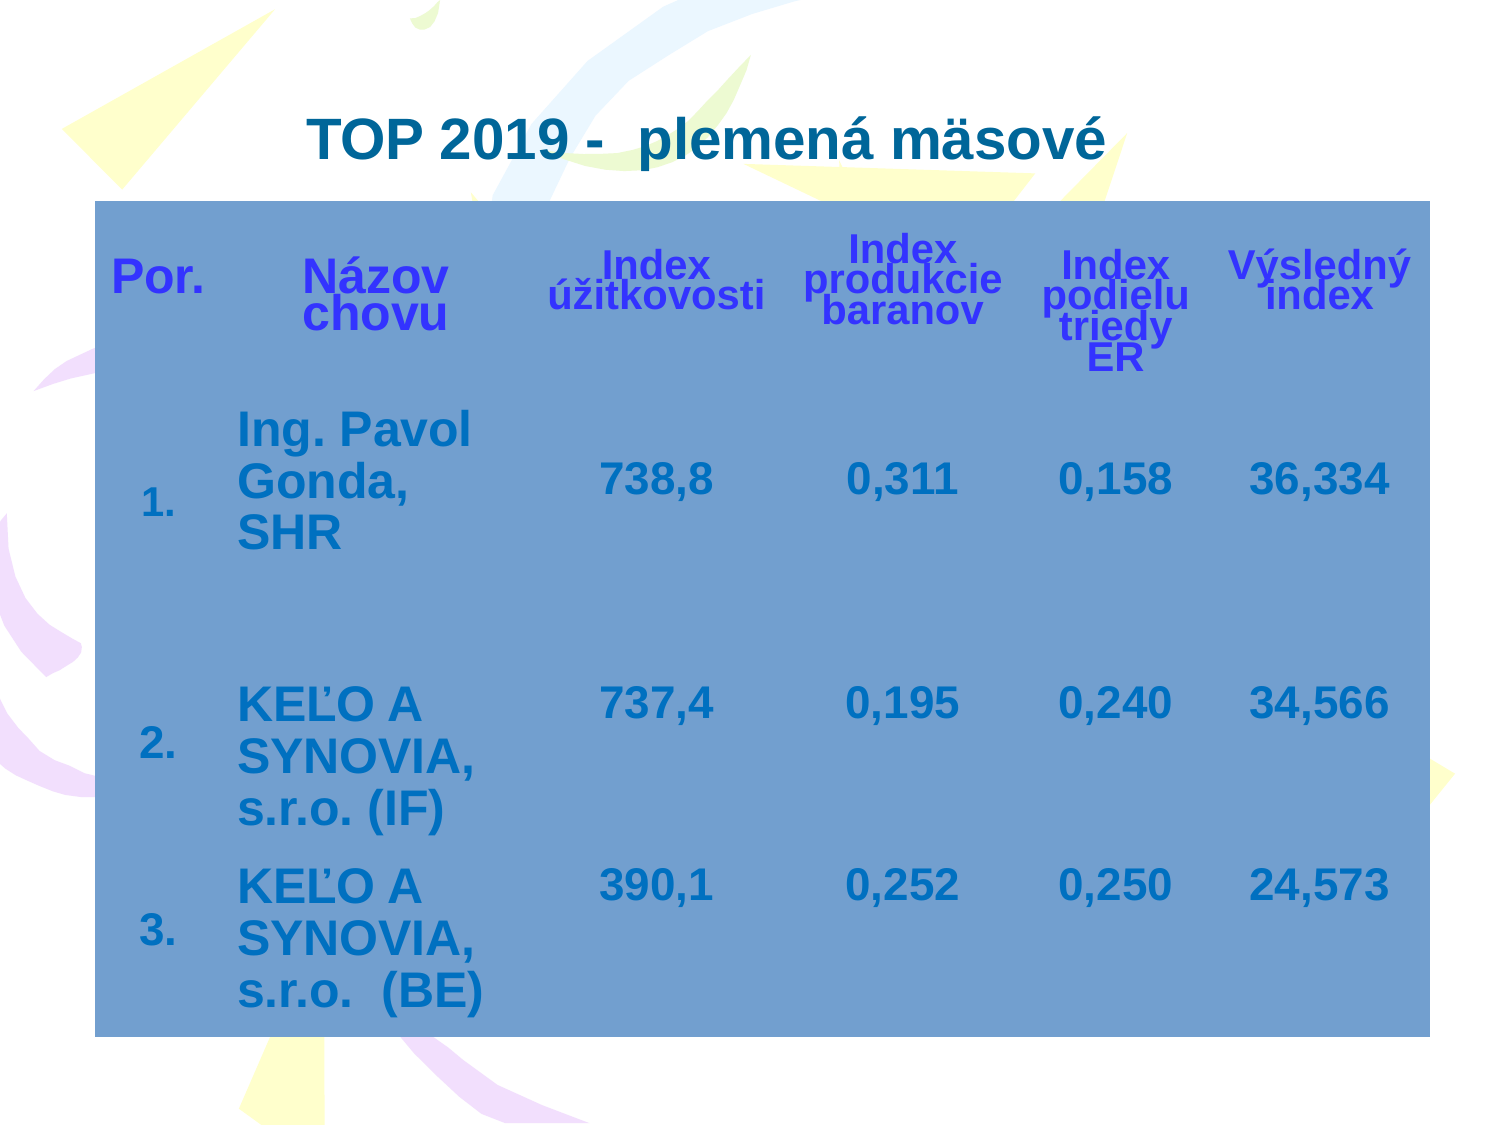

TOP 2019 - plemená mäsové
| Por. | Názov chovu | Index úžitkovosti | Index produkcie baranov | Index podielu triedy ER | Výsledný index |
| --- | --- | --- | --- | --- | --- |
| 1. | Ing. Pavol Gonda, SHR | 738,8 | 0,311 | 0,158 | 36,334 |
| 2. | KEĽO A SYNOVIA, s.r.o. (IF) | 737,4 | 0,195 | 0,240 | 34,566 |
| 3. | KEĽO A SYNOVIA, s.r.o. (BE) | 390,1 | 0,252 | 0,250 | 24,573 |